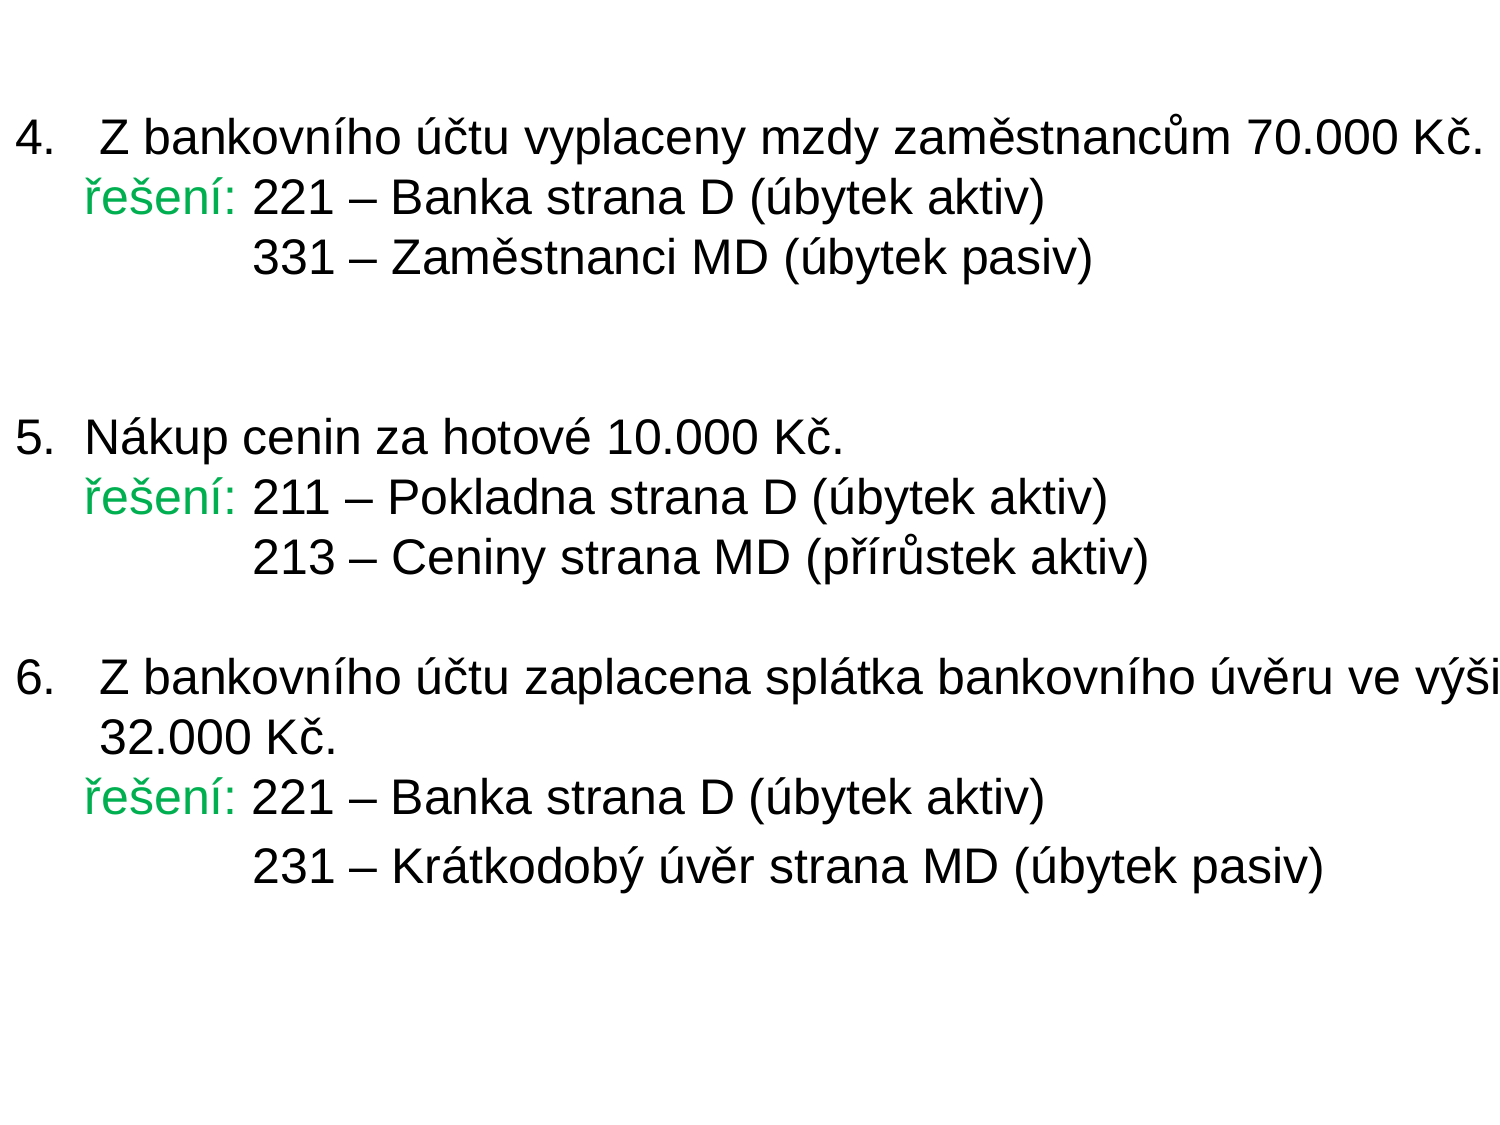

# Z bankovního účtu vyplaceny mzdy zaměstnancům 70.000 Kč.
 řešení: 221 – Banka strana D (úbytek aktiv)
 331 – Zaměstnanci MD (úbytek pasiv)
5. Nákup cenin za hotové 10.000 Kč.
 řešení: 211 – Pokladna strana D (úbytek aktiv)
 213 – Ceniny strana MD (přírůstek aktiv)
Z bankovního účtu zaplacena splátka bankovního úvěru ve výši 32.000 Kč.
 řešení: 221 – Banka strana D (úbytek aktiv)
 231 – Krátkodobý úvěr strana MD (úbytek pasiv)